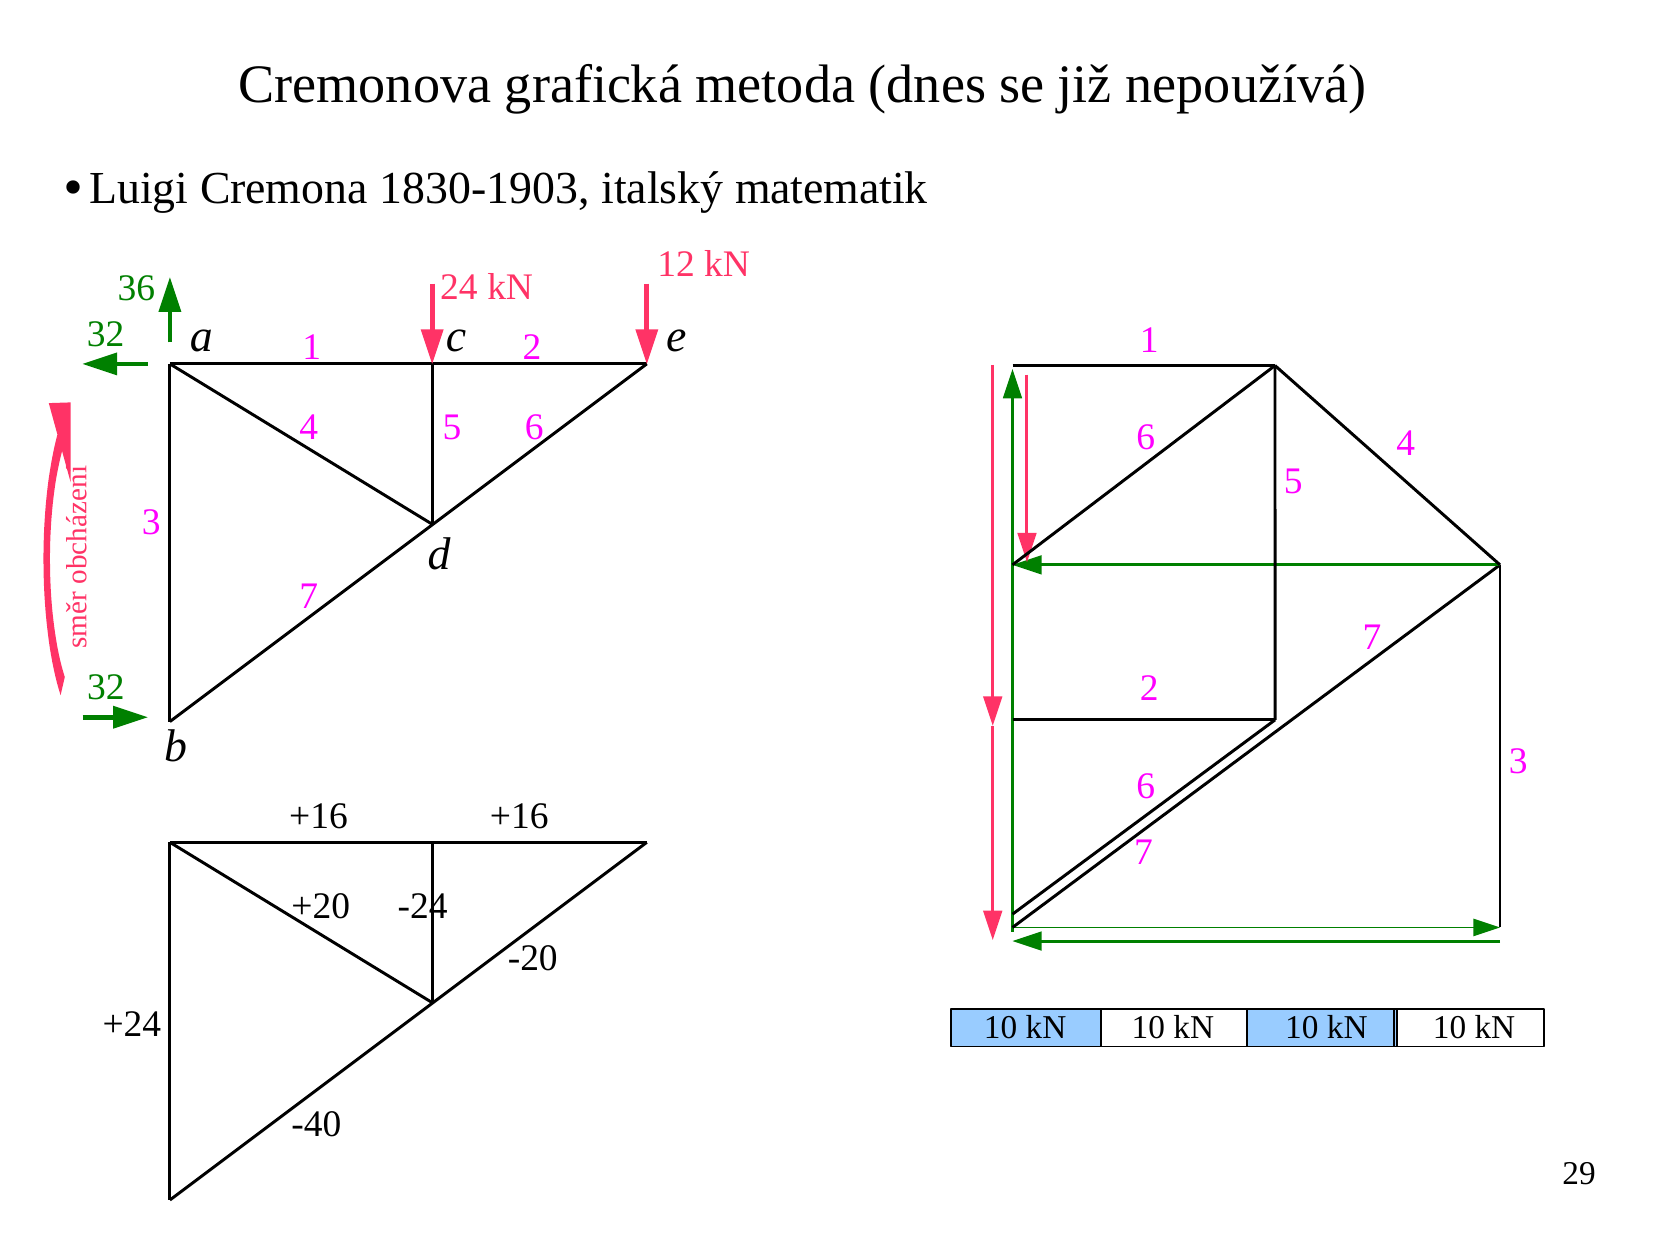

# Cremonova grafická metoda (dnes se již nepoužívá)
Luigi Cremona 1830-1903, italský matematik
12 kN
24 kN
36
a
c
e
1
32
1
2
6
4
5
6
4
5
3
d
směr obcházení
7
7
2
32
b
3
6
+16
+16
7
-24
+20
-20
+24
10 kN
10 kN
10 kN
10 kN
-40
29